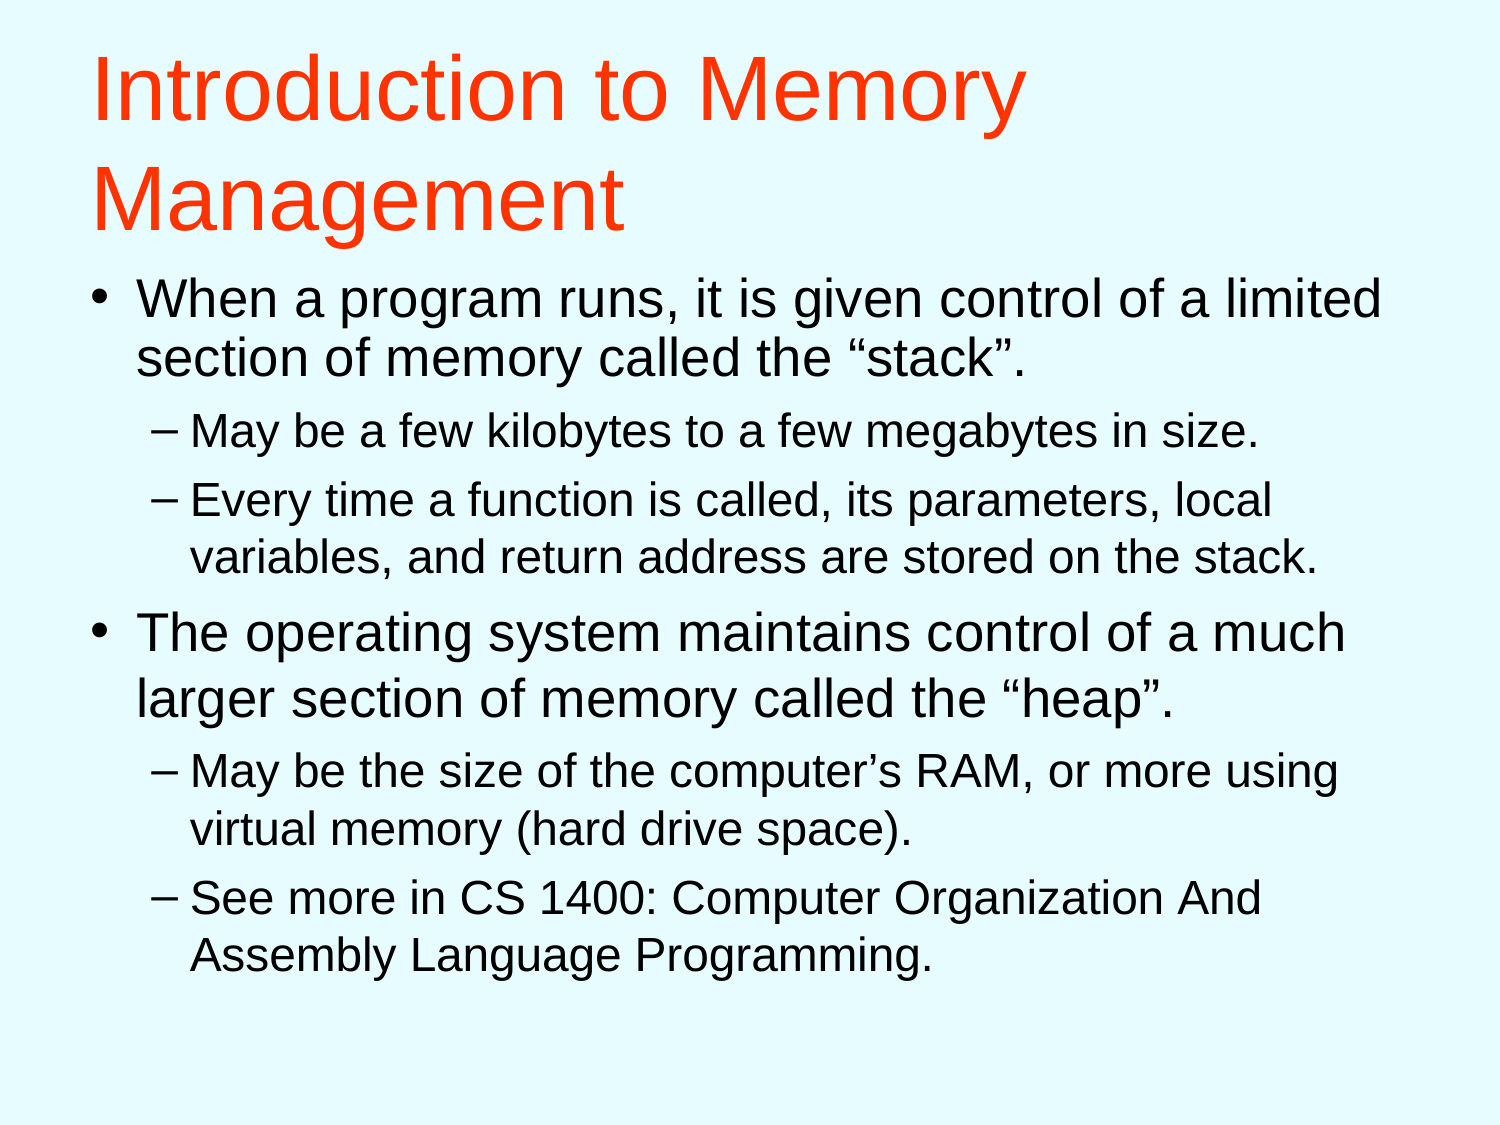

# Introduction to Memory Management
When a program runs, it is given control of a limited section of memory called the “stack”.
May be a few kilobytes to a few megabytes in size.
Every time a function is called, its parameters, local variables, and return address are stored on the stack.
The operating system maintains control of a much larger section of memory called the “heap”.
May be the size of the computer’s RAM, or more using virtual memory (hard drive space).
See more in CS 1400: Computer Organization And Assembly Language Programming.